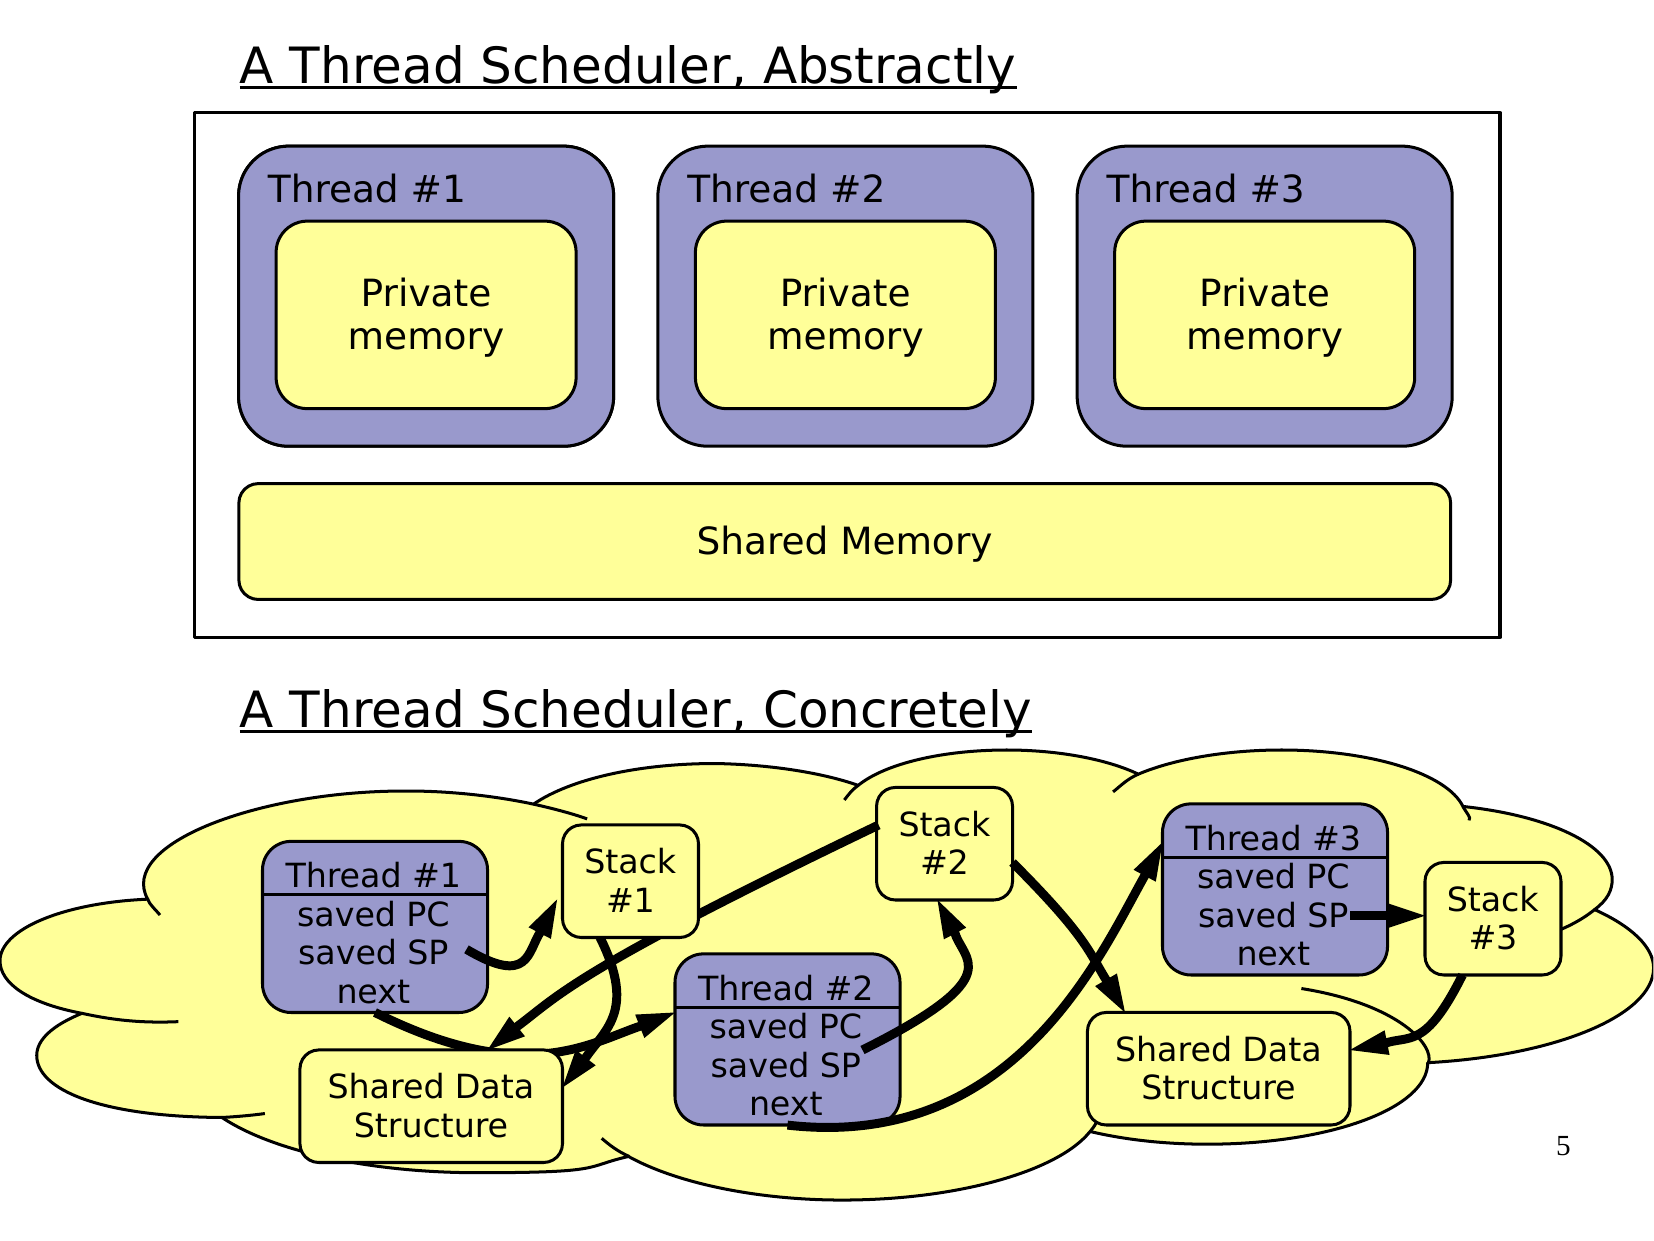

A Thread Scheduler, Abstractly
Thread #1
Private memory
Thread #1
Private memory
Thread #2
Private memory
Thread #3
Private memory
Shared Memory
A Thread Scheduler, Concretely
Stack #2
Thread #3
saved PC
saved SP
next
Stack #1
Thread #1
saved PC
saved SP
next
Stack #3
Thread #2
saved PC
saved SP
next
Shared Data Structure
Shared Data Structure
5